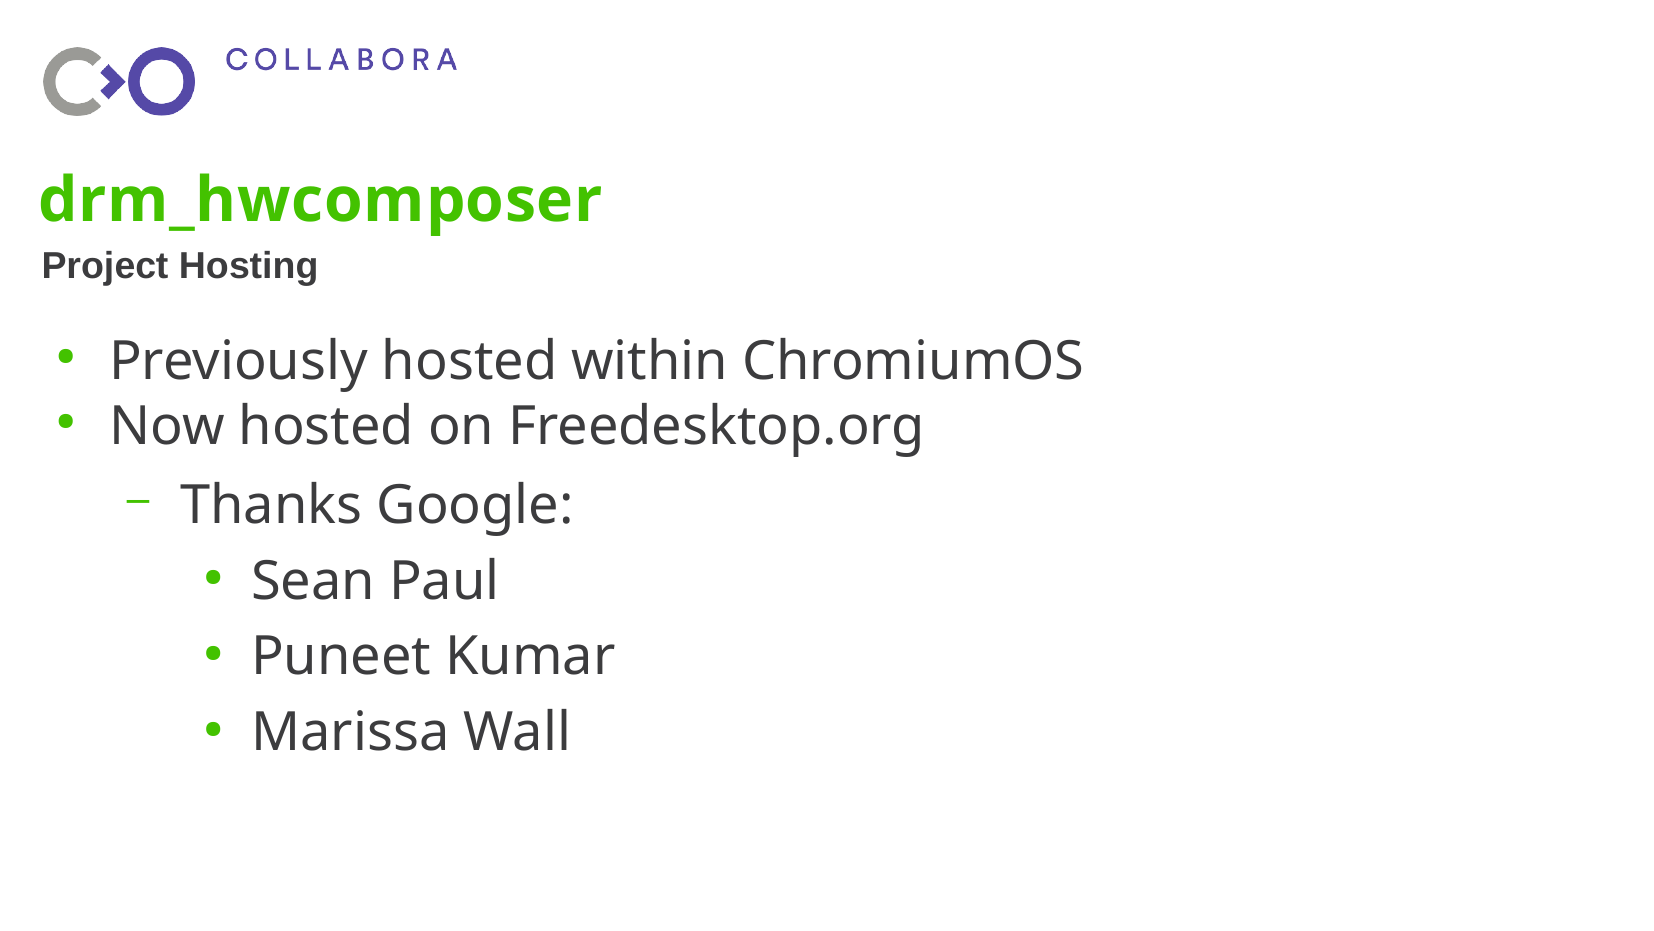

# drm_hwcomposer
Project Hosting
Previously hosted within ChromiumOS
Now hosted on Freedesktop.org
Thanks Google:
Sean Paul
Puneet Kumar
Marissa Wall